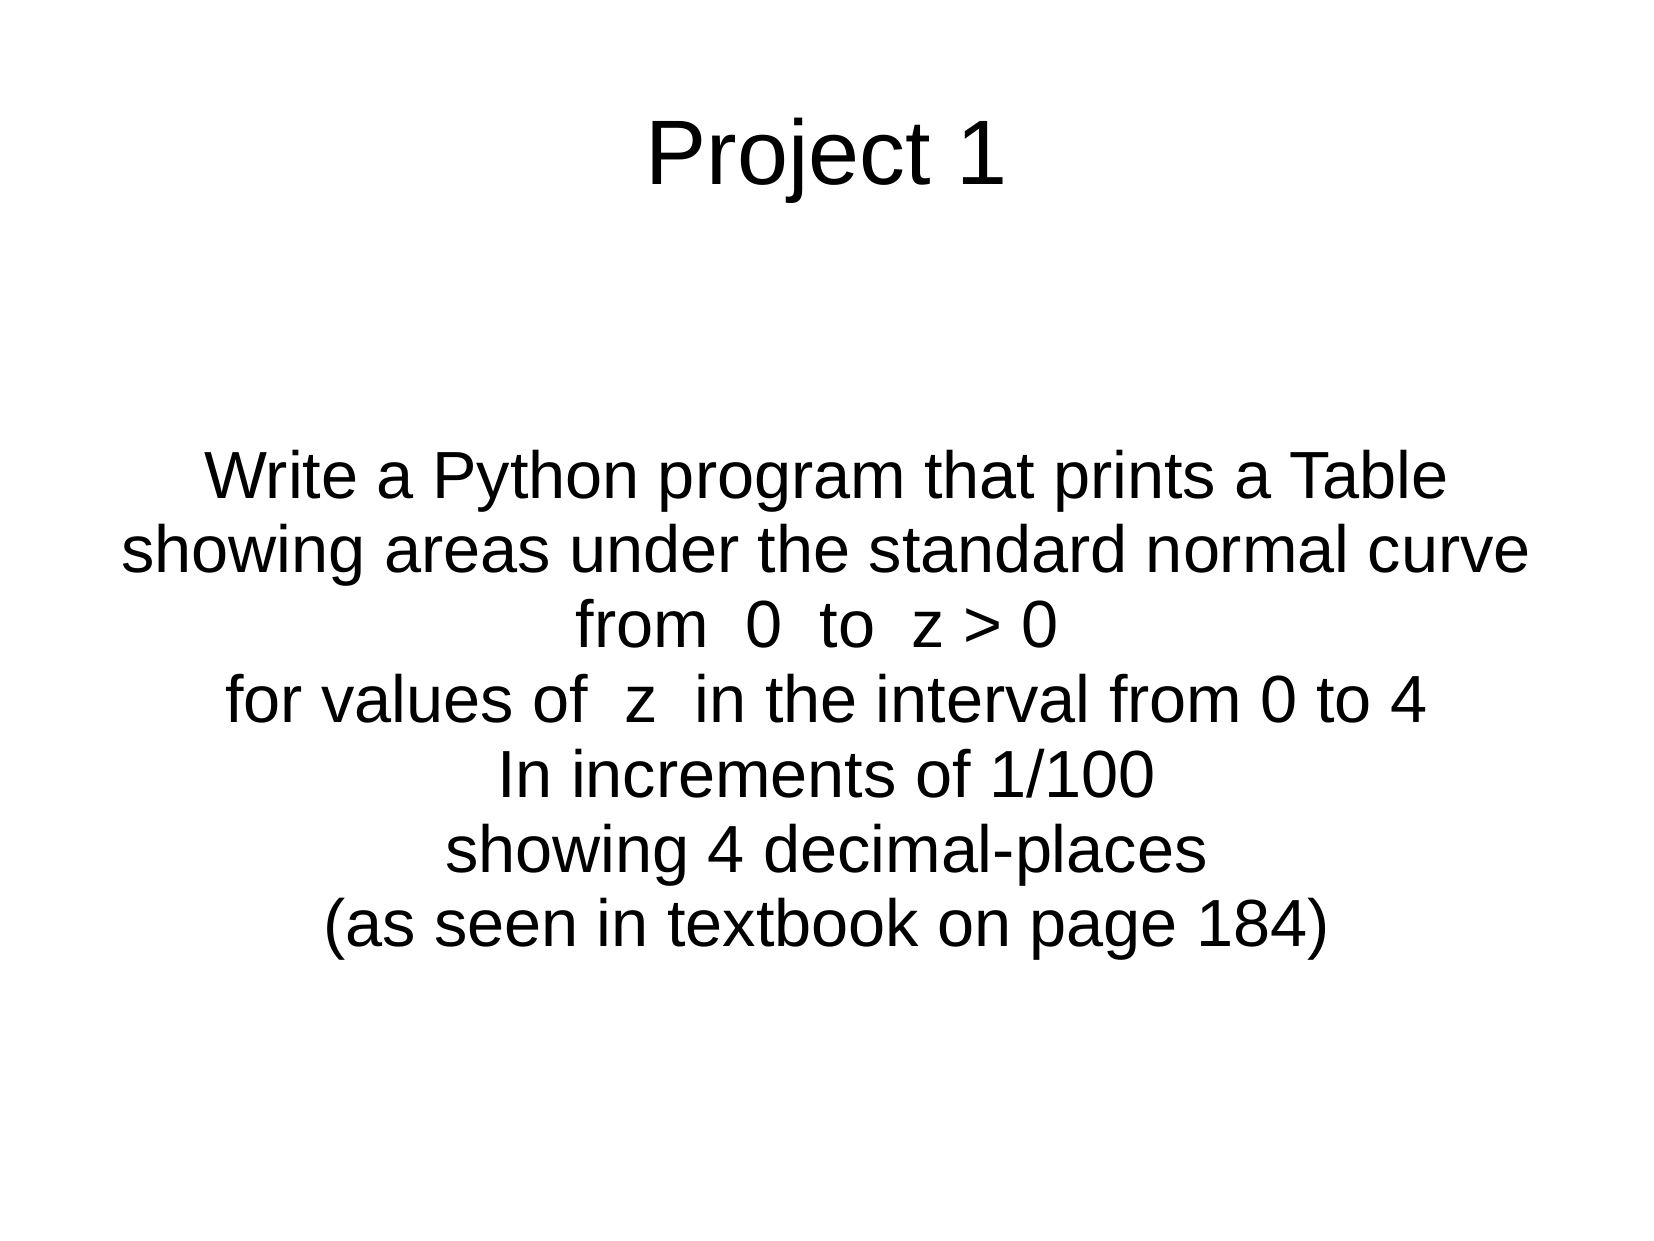

# Project 1
Write a Python program that prints a Table
showing areas under the standard normal curve
from 0 to z > 0
for values of z in the interval from 0 to 4
In increments of 1/100
showing 4 decimal-places
(as seen in textbook on page 184)